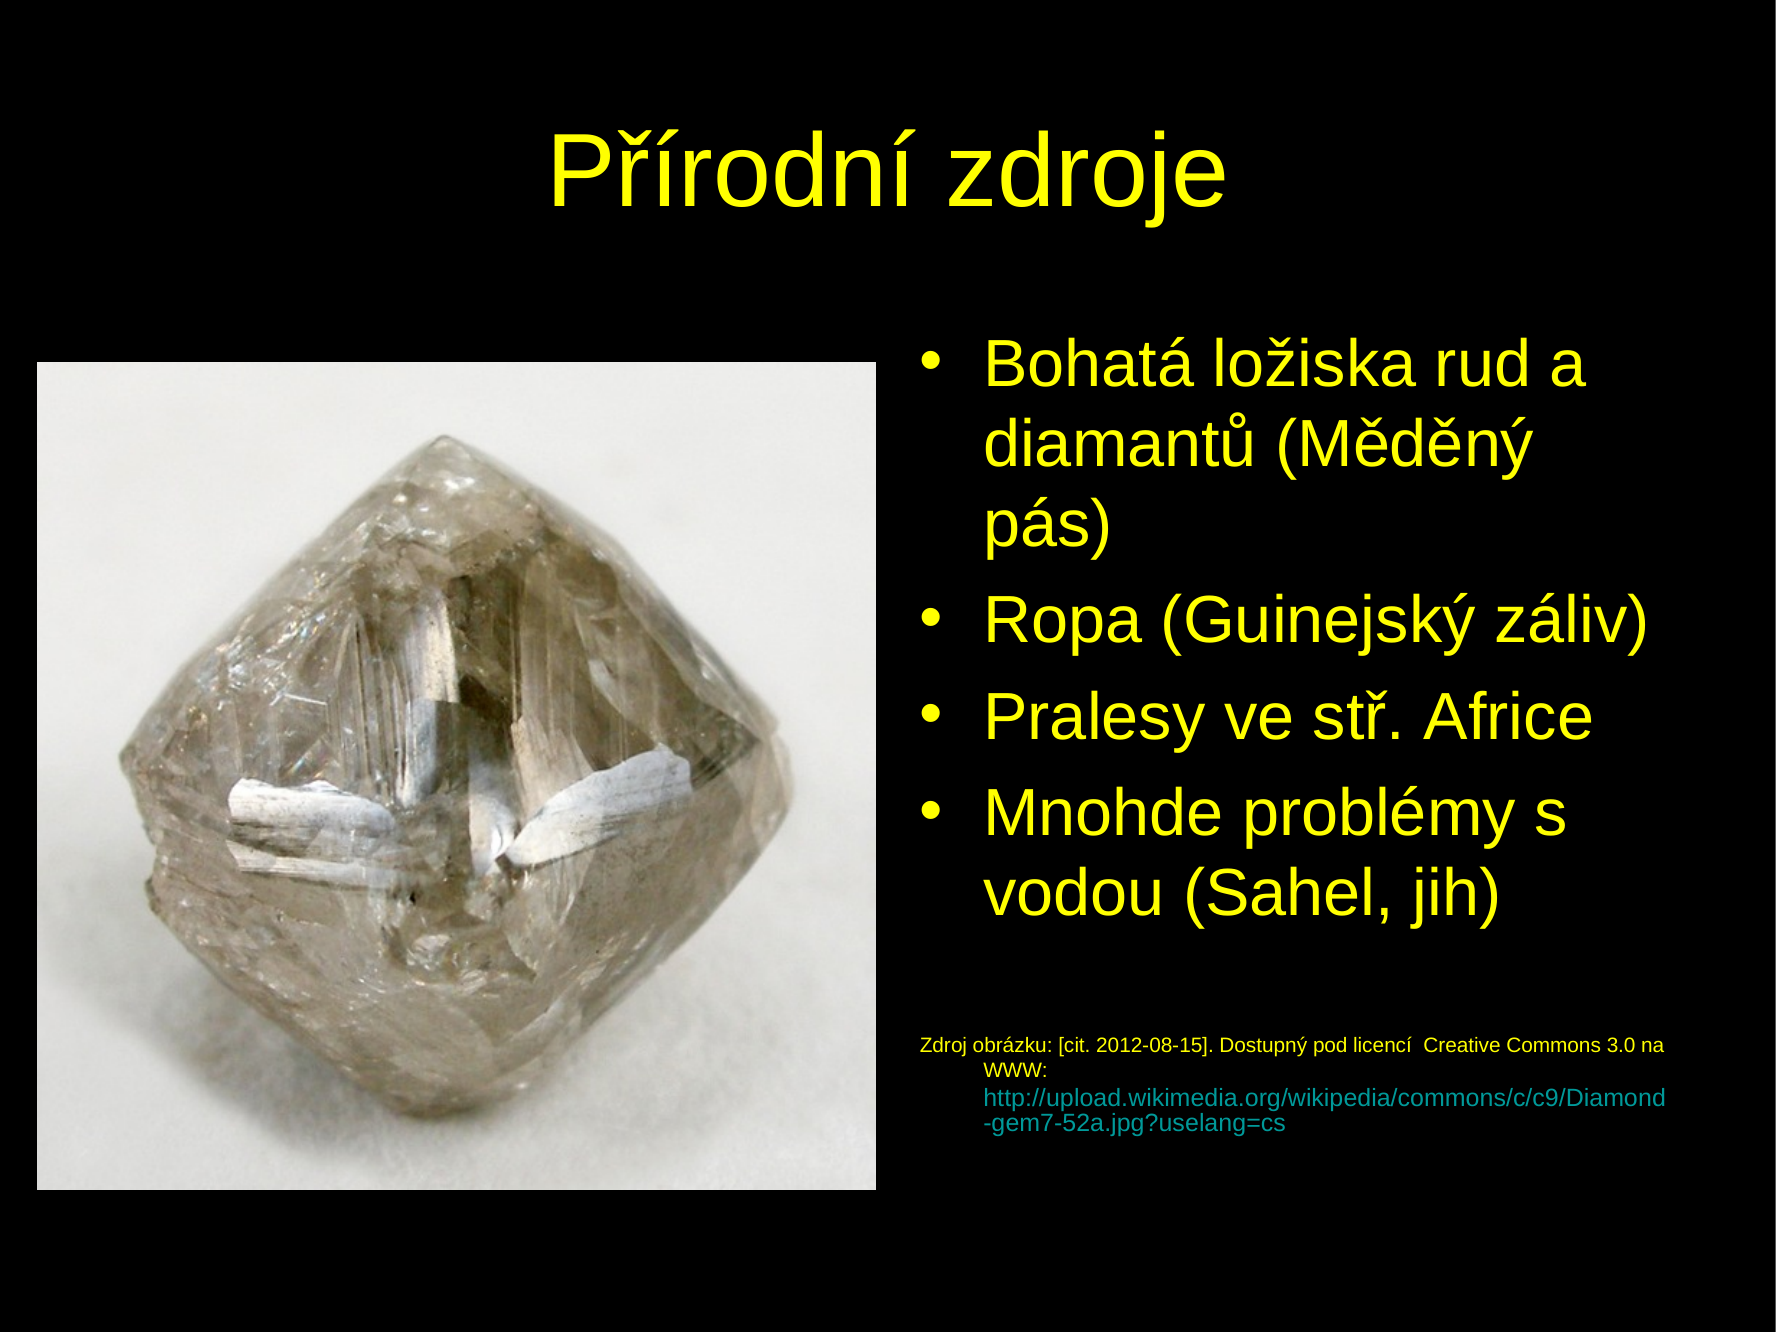

# Přírodní zdroje
Bohatá ložiska rud a diamantů (Měděný pás)
Ropa (Guinejský záliv)
Pralesy ve stř. Africe
Mnohde problémy s vodou (Sahel, jih)
Zdroj obrázku: [cit. 2012-08-15]. Dostupný pod licencí Creative Commons 3.0 na WWW: http://upload.wikimedia.org/wikipedia/commons/c/c9/Diamond-gem7-52a.jpg?uselang=cs